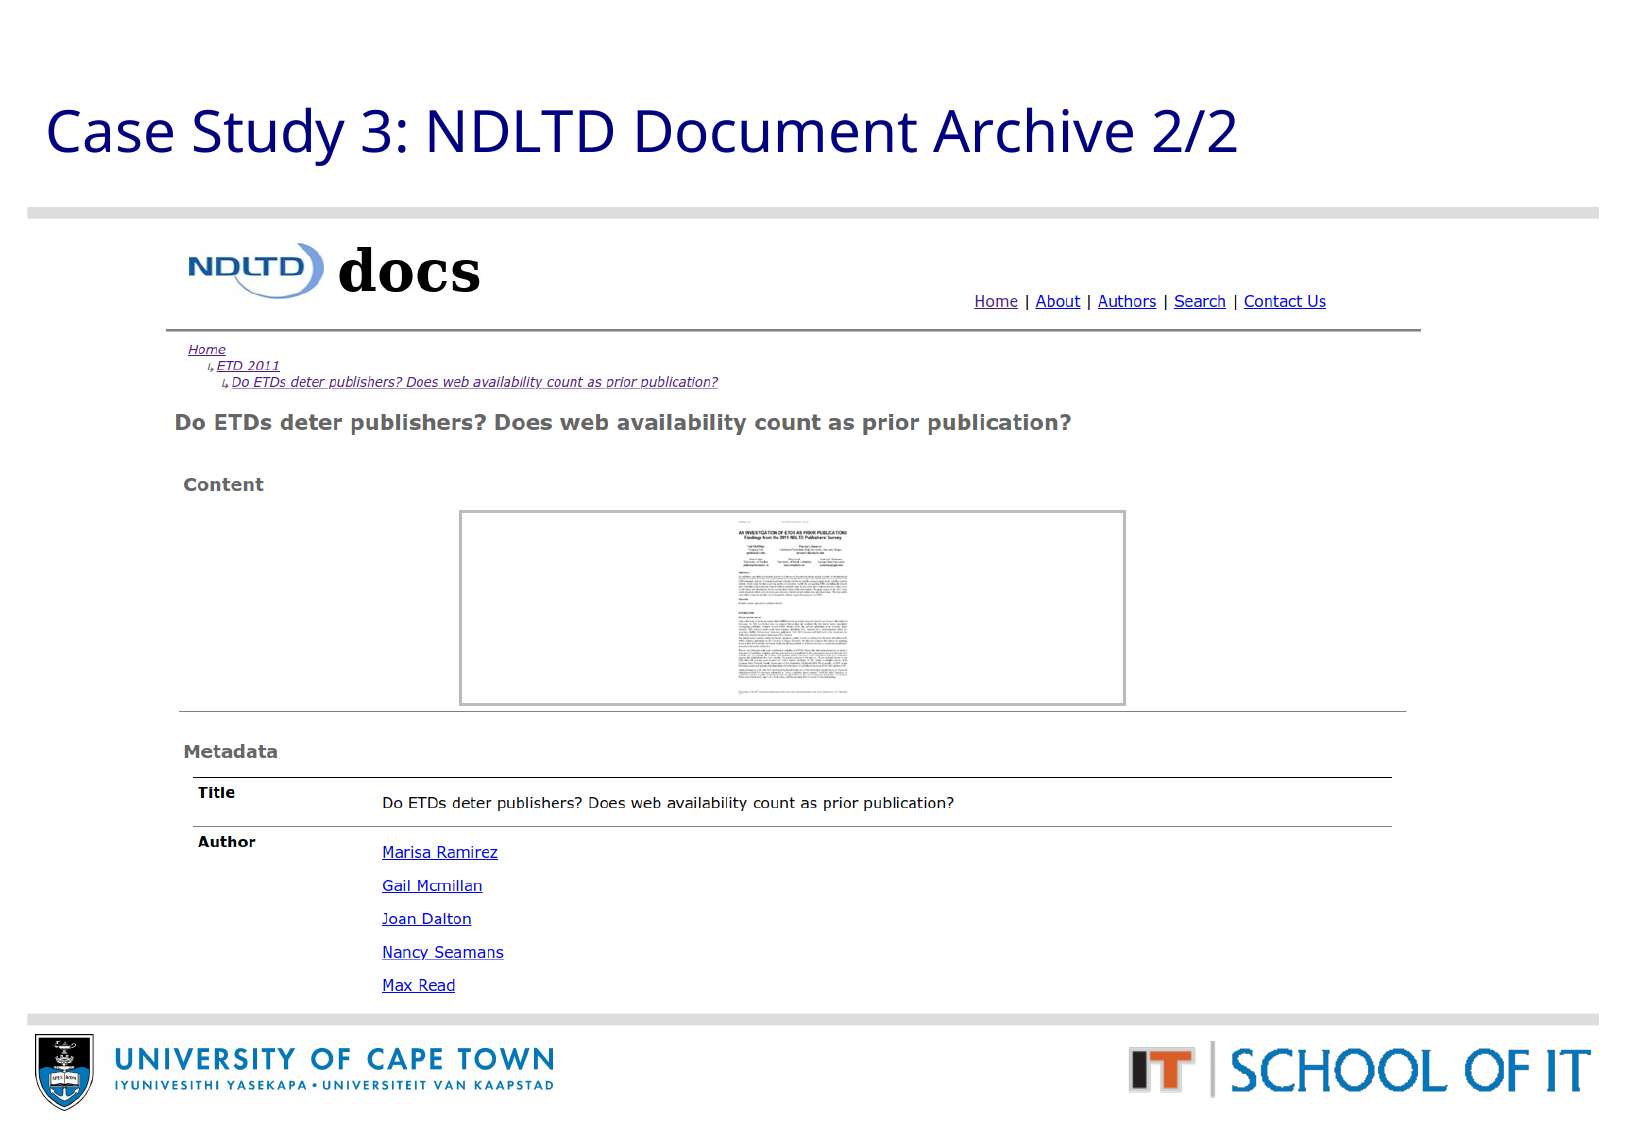

# Case Study 3: NDLTD Document Archive 2/2